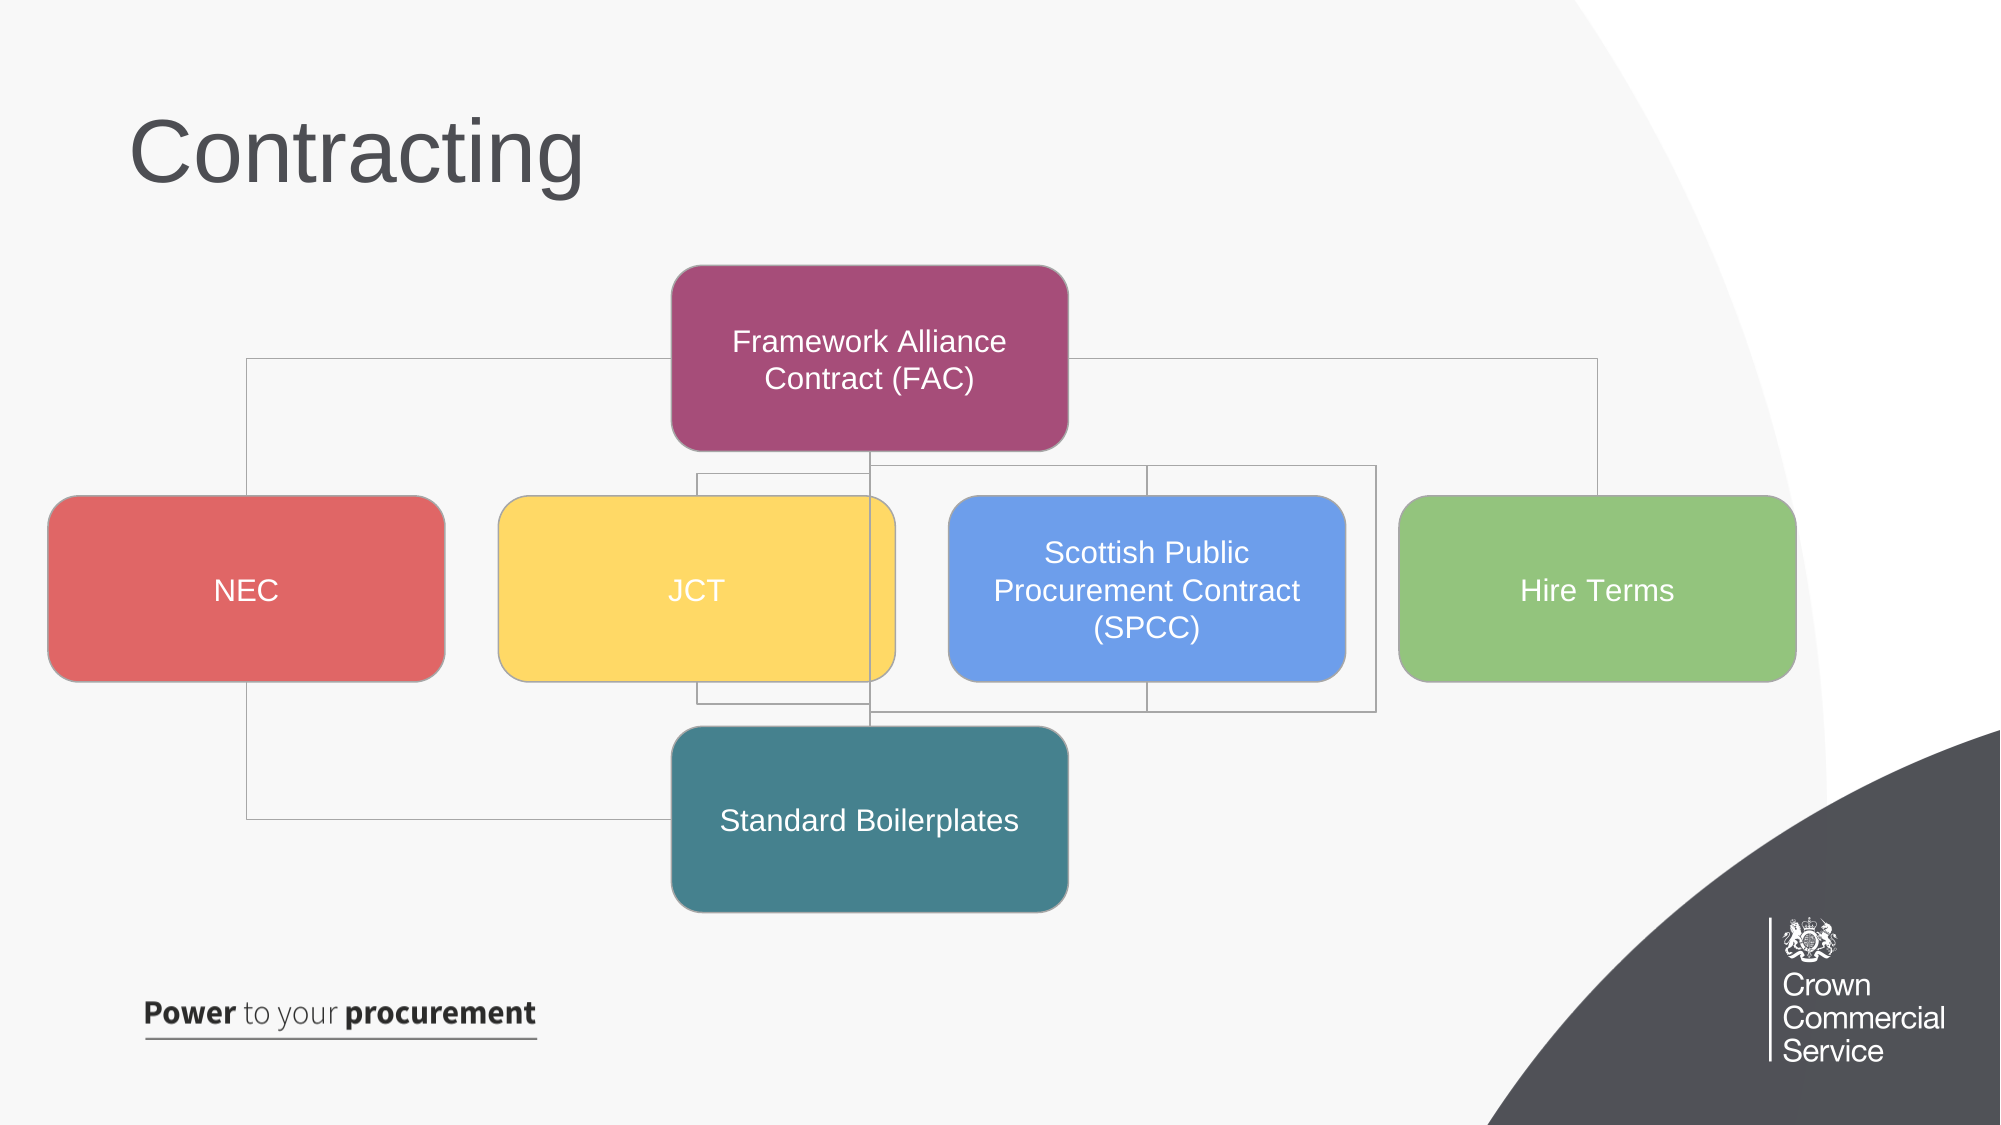

# Contracting
Framework Alliance Contract (FAC)
NEC
JCT
Scottish Public Procurement Contract (SPCC)
Hire Terms
Standard Boilerplates